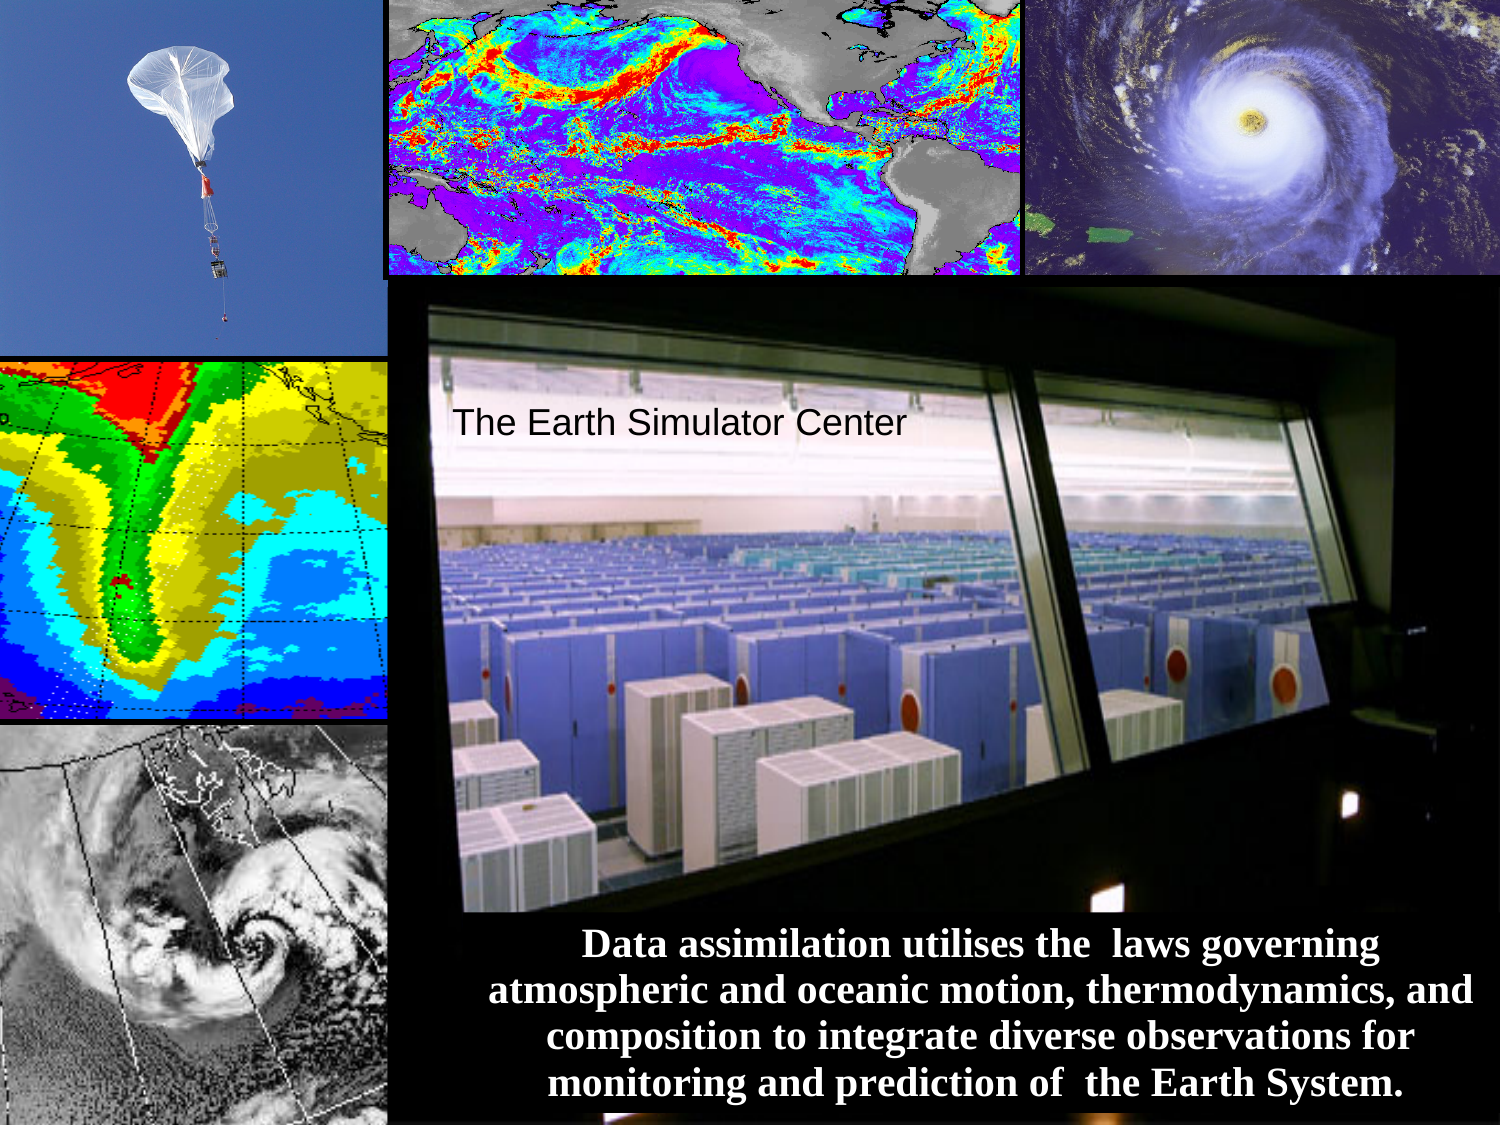

The Earth Simulator Center
Data assimilation utilises the laws governing atmospheric and oceanic motion, thermodynamics, and composition to integrate diverse observations for monitoring and prediction of the Earth System.